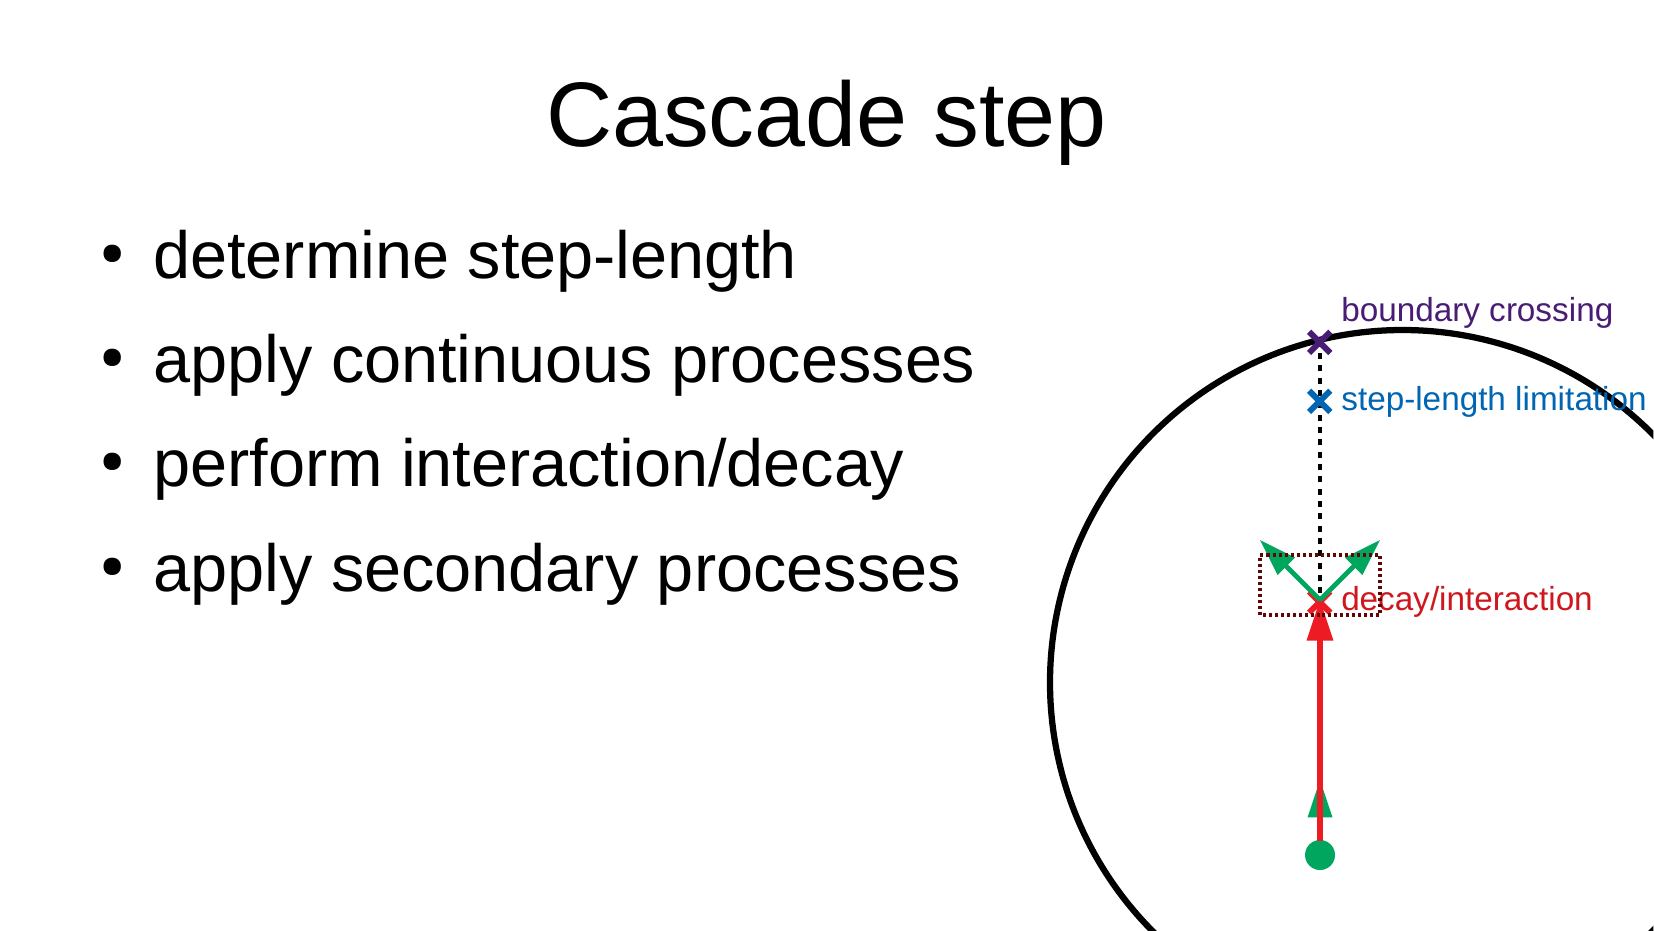

# Cascade step
determine step-length
apply continuous processes
perform interaction/decay
apply secondary processes
boundary crossing
step-length limitation
decay/interaction